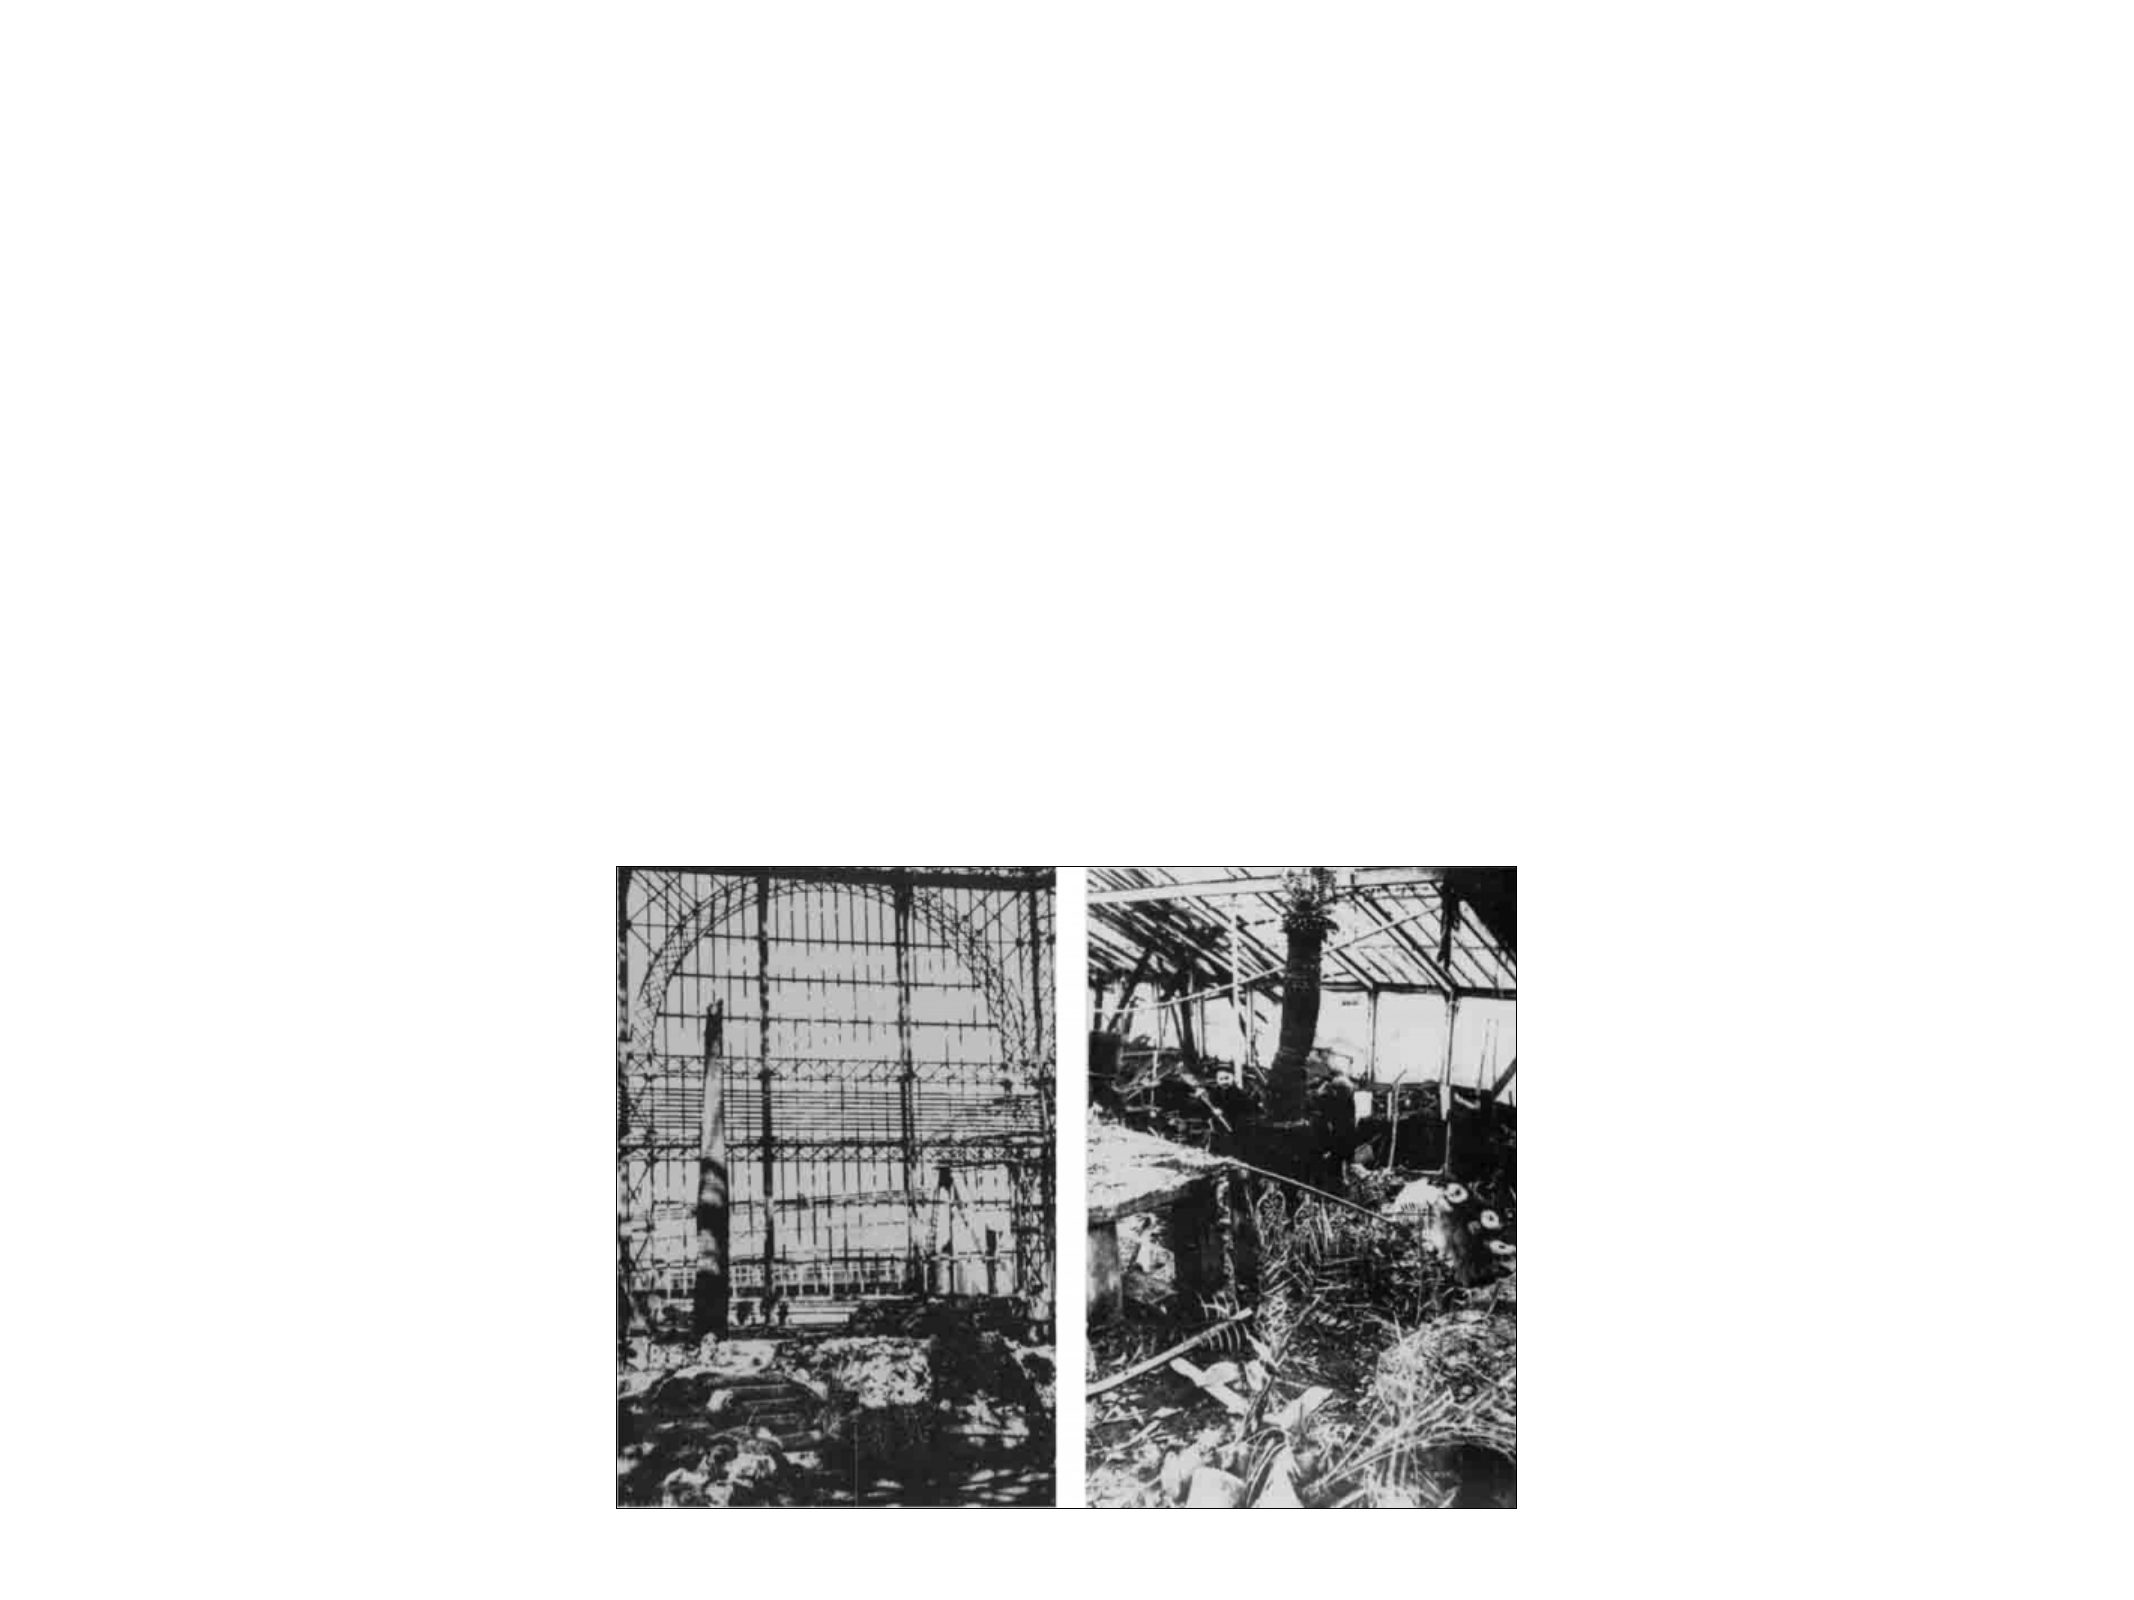

# Самая крупная фугасная бомба весом в несколько сот килограммов упала на Ботанический сад 15 ноября 1942 года.
Фашисты пытались уничтожить бункер командующего Балтийским флотом, расположенный рядом с оранжереями, в нынешнем здании ЛЭТИ, но промахнулись. В общей сложности за годы блокады на оранжереи с цветами обрушилось 50 зажигательных бомб и 85 снарядов.
Вскоре ни одной неповрежденной оранжереи в саду не осталось.